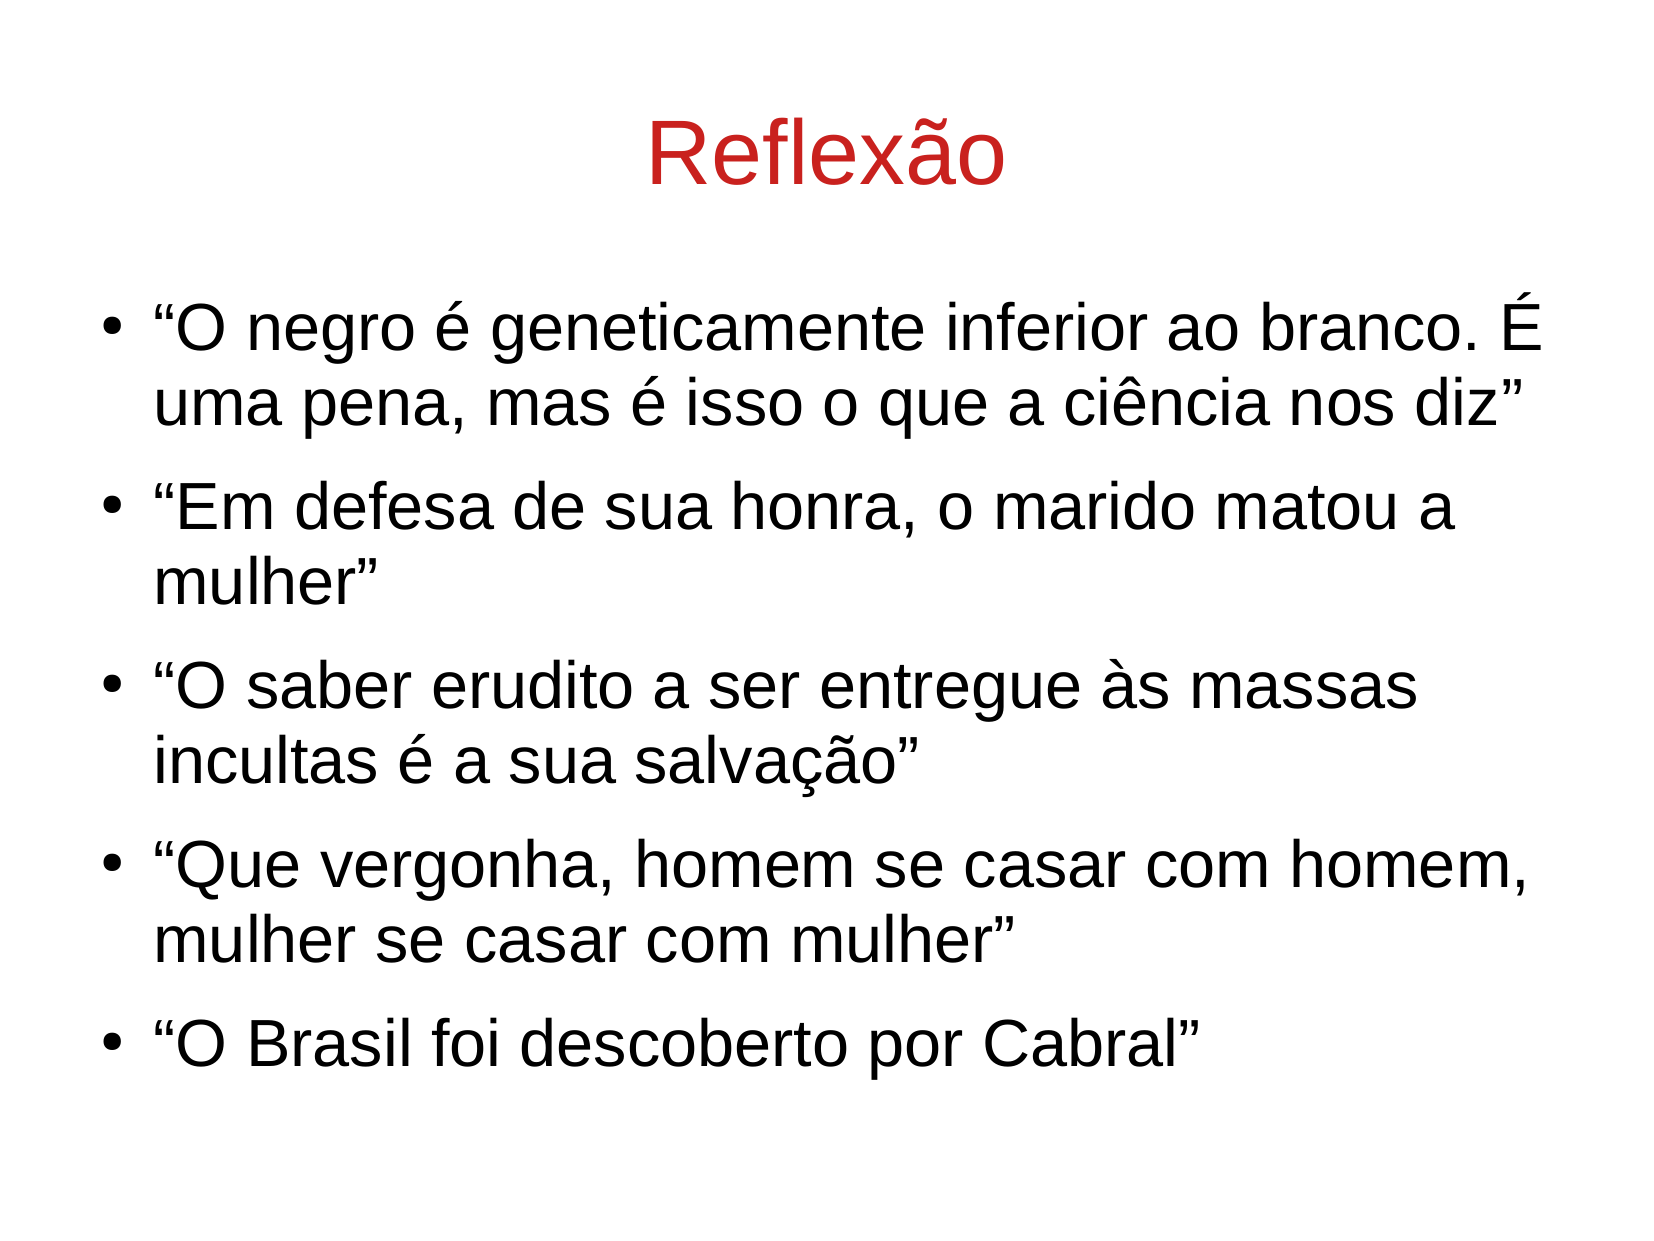

# Reflexão
“O negro é geneticamente inferior ao branco. É uma pena, mas é isso o que a ciência nos diz”
“Em defesa de sua honra, o marido matou a mulher”
“O saber erudito a ser entregue às massas incultas é a sua salvação”
“Que vergonha, homem se casar com homem, mulher se casar com mulher”
“O Brasil foi descoberto por Cabral”